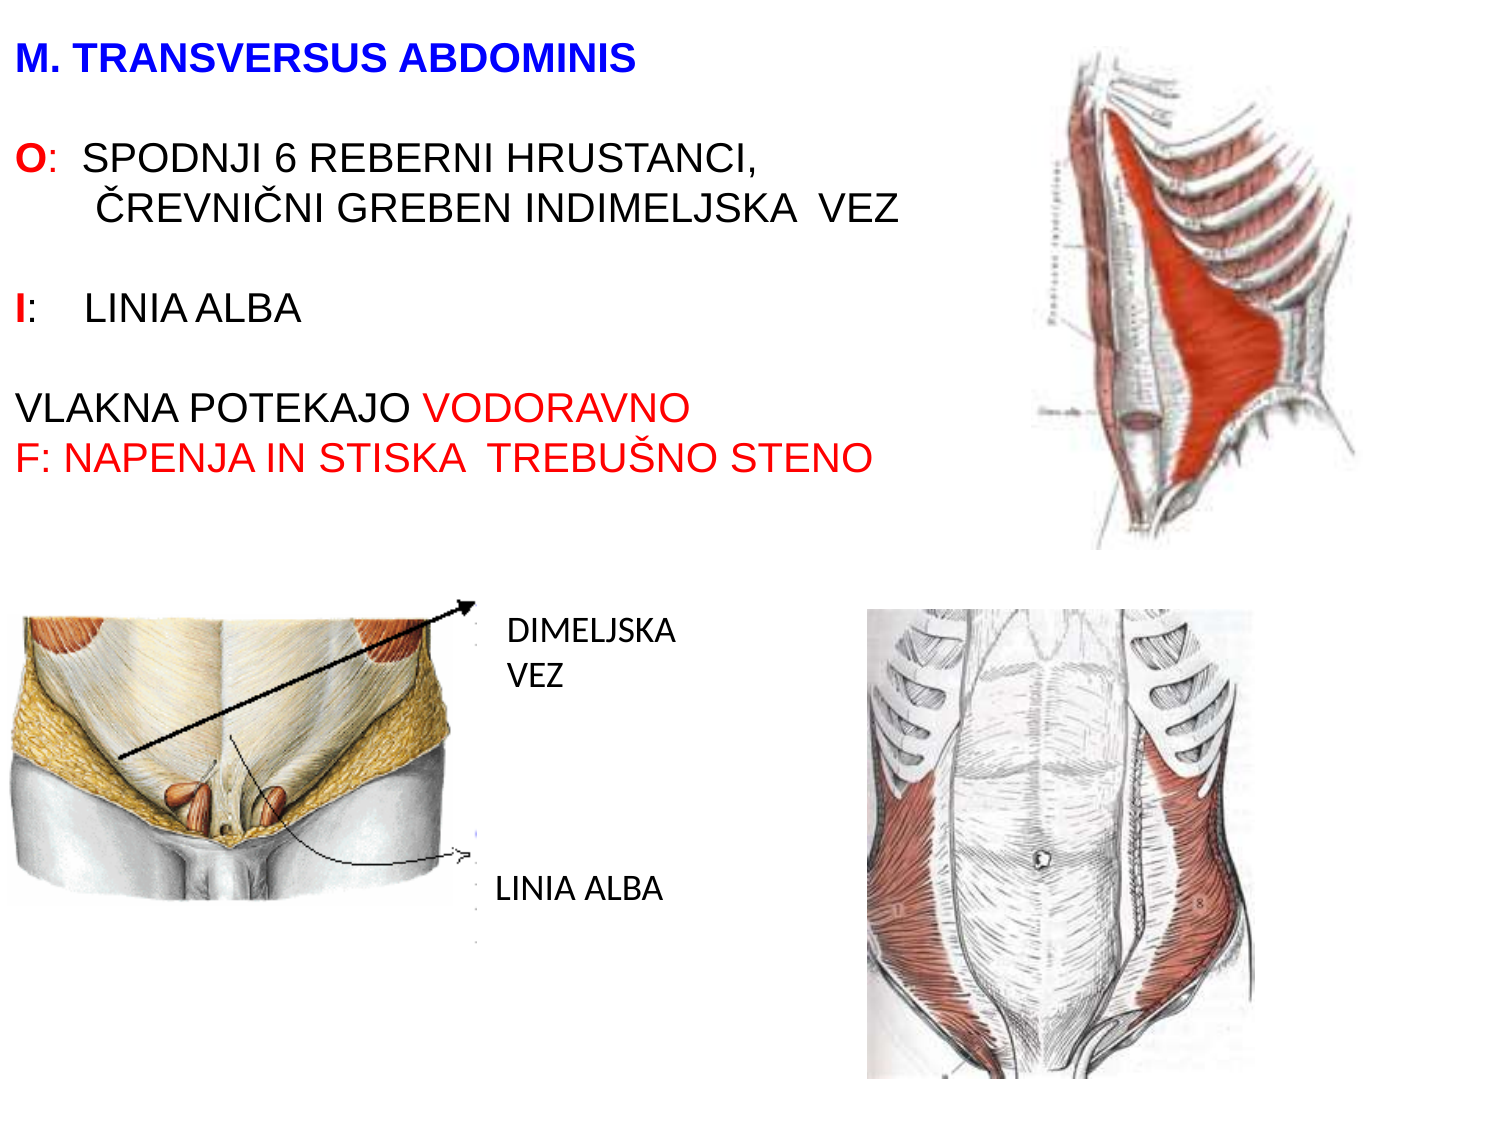

M. TRANSVERSUS ABDOMINIS
O: SPODNJI 6 REBERNI HRUSTANCI,
 ČREVNIČNI GREBEN INDIMELJSKA VEZ
I: LINIA ALBA
VLAKNA POTEKAJO VODORAVNO
F: NAPENJA IN STISKA TREBUŠNO STENO
DIMELJSKA VEZ
LINIA ALBA